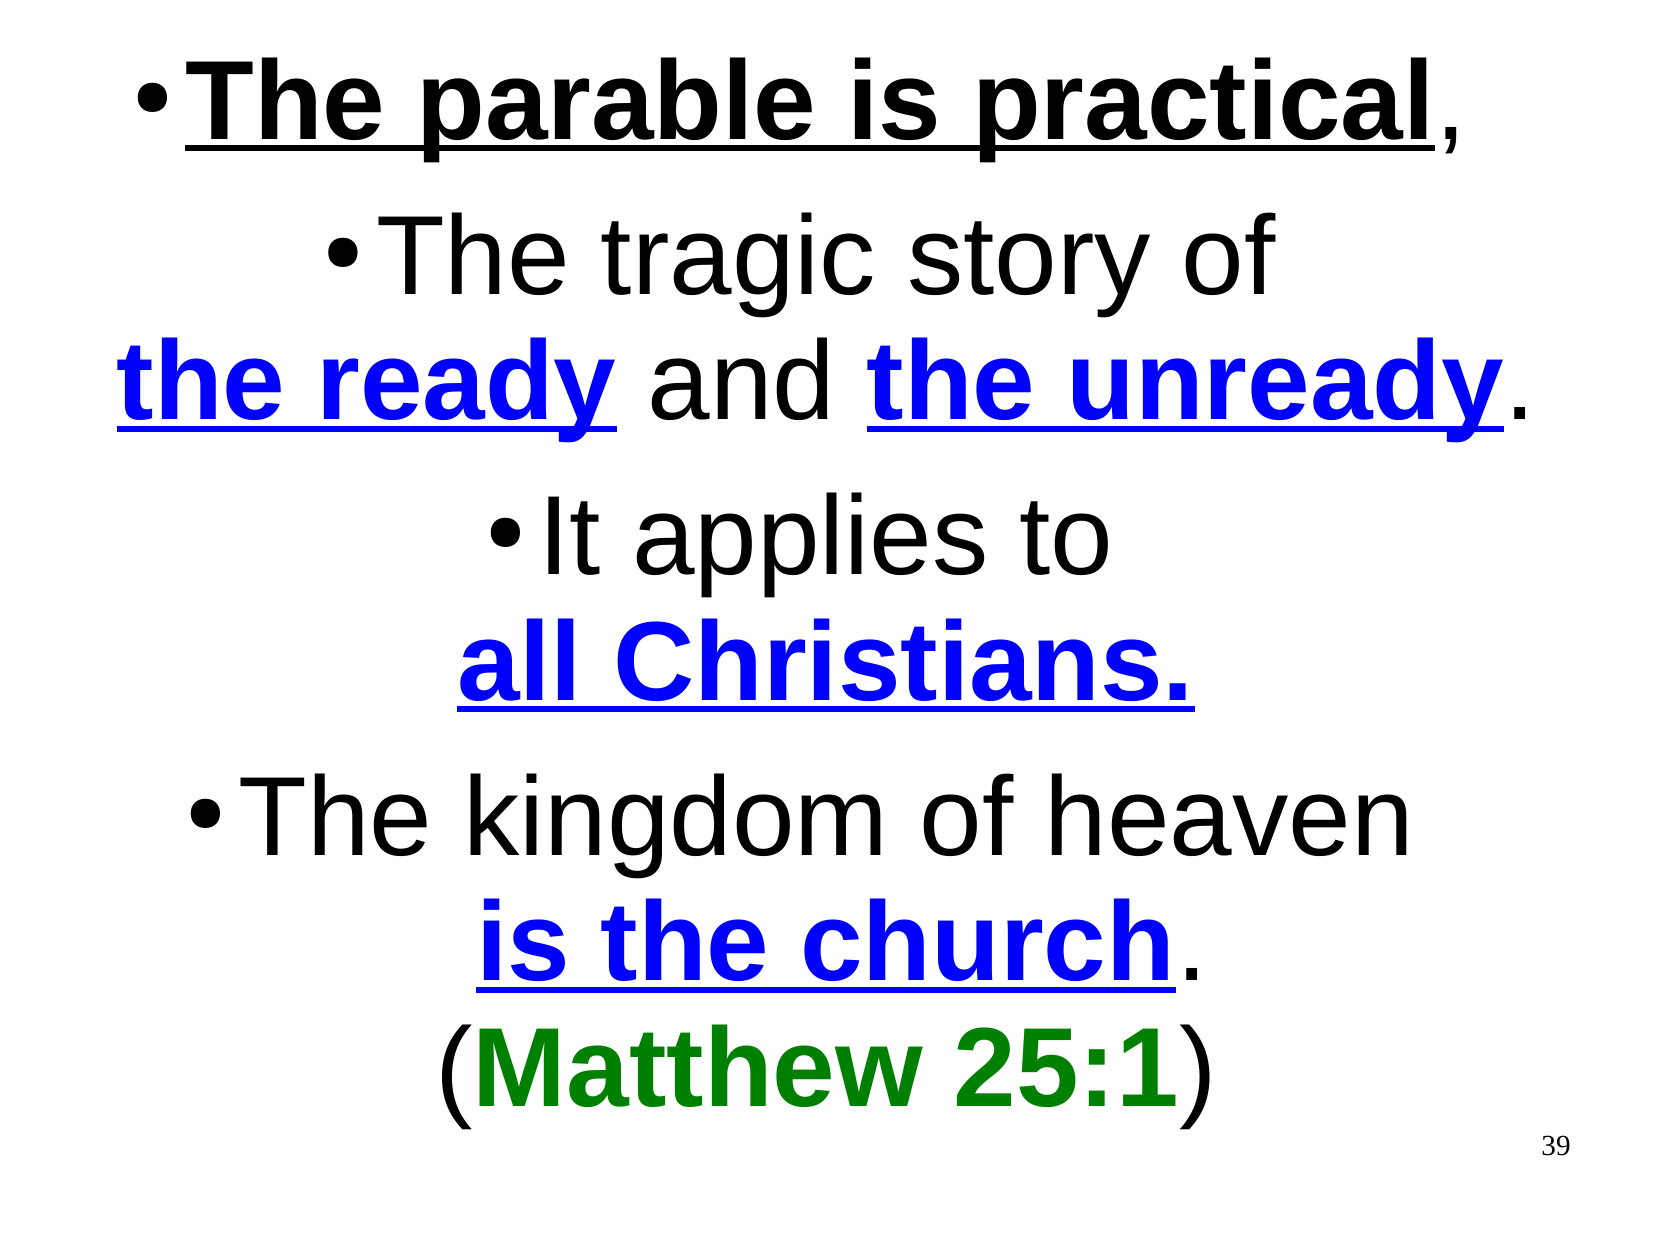

# The parable is practical,
The tragic story of
the ready and the unready.
It applies to
all Christians.
The kingdom of heaven
is the church.
(Matthew 25:1)
39